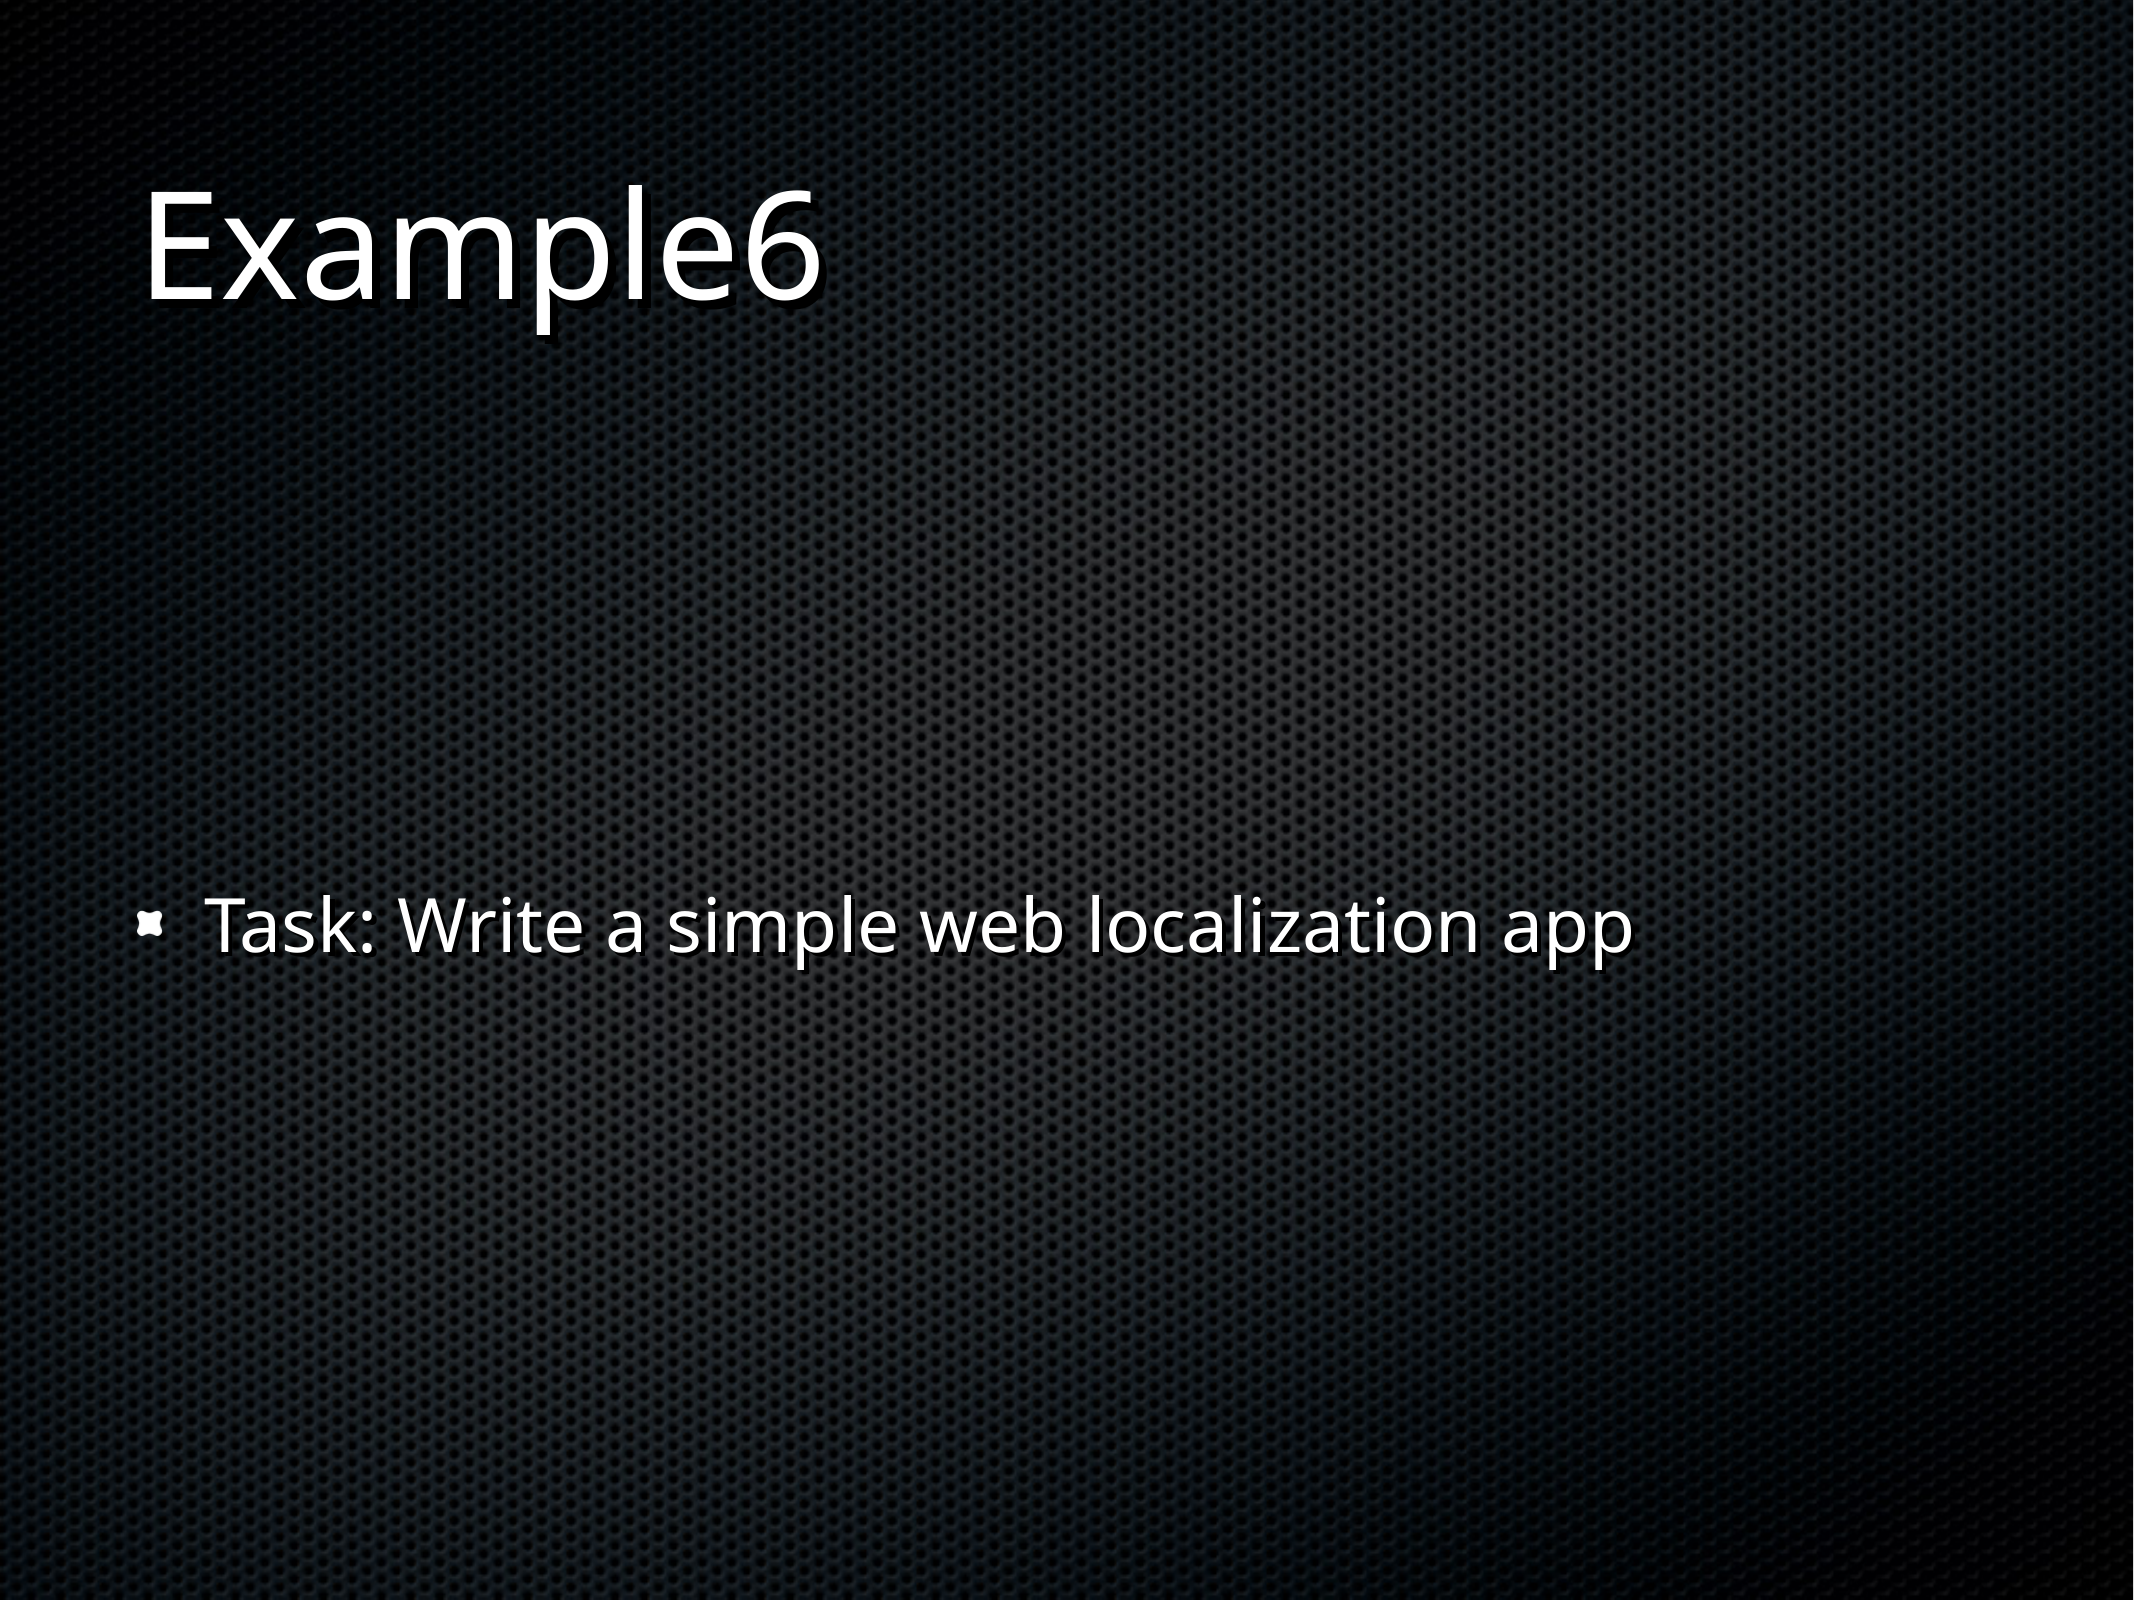

# Example6
Task: Write a simple web localization app